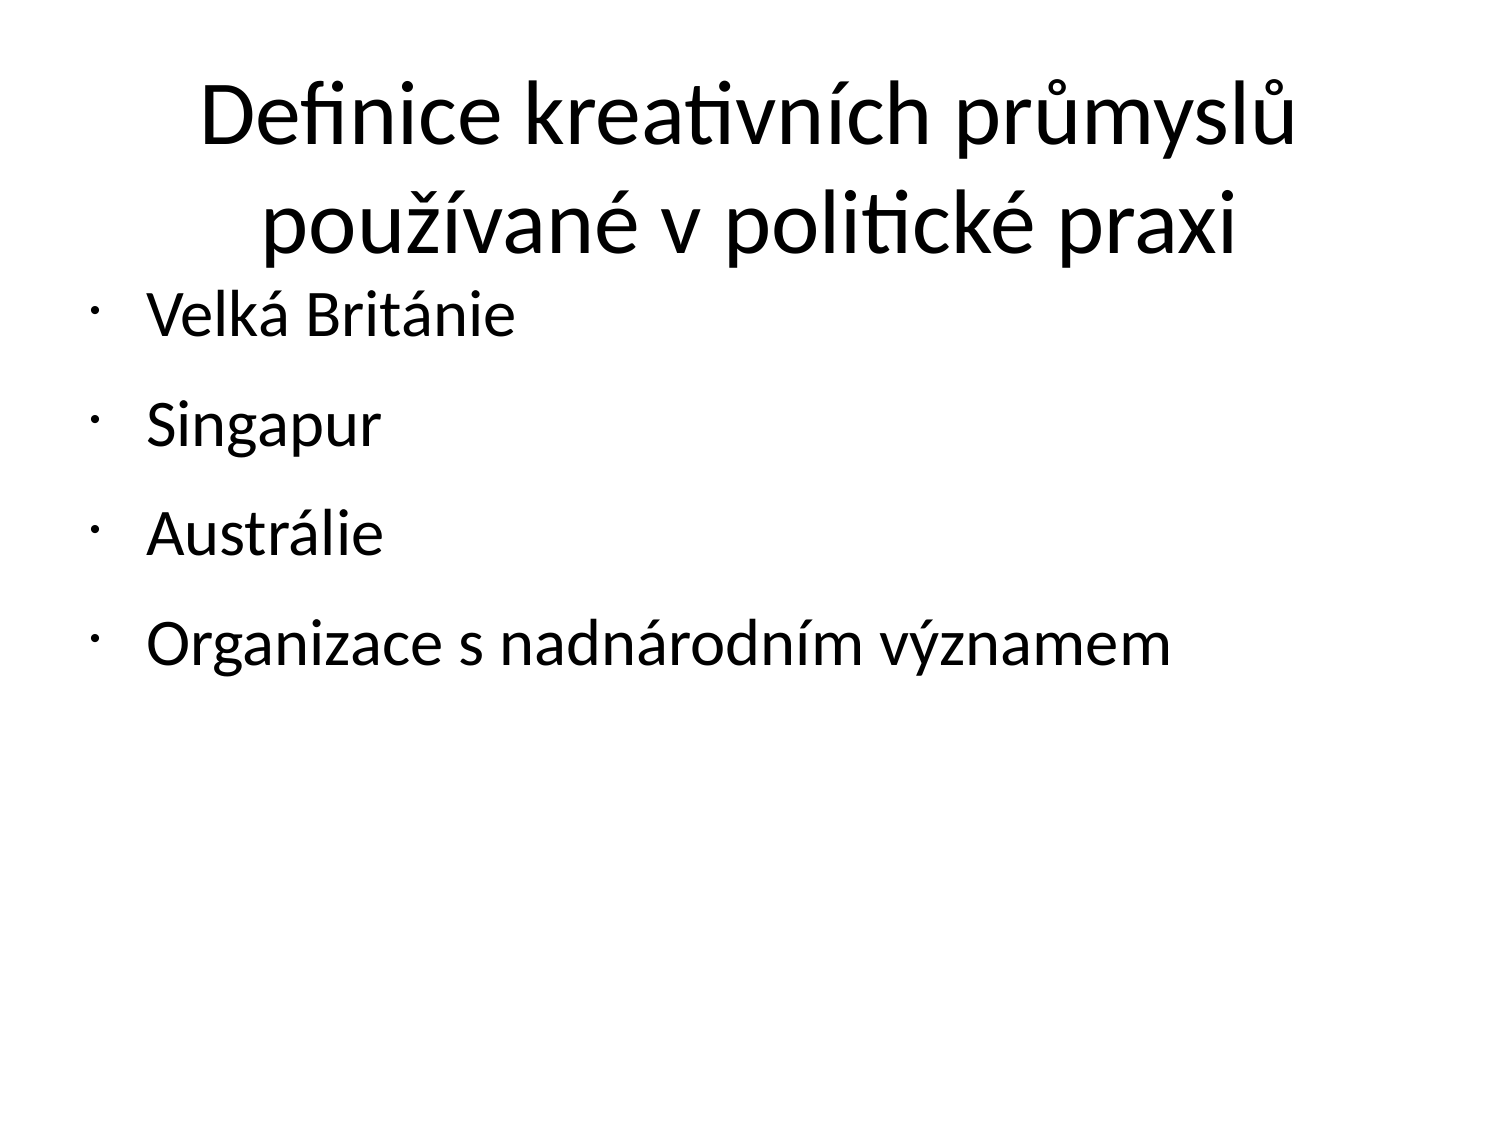

# Definice kreativních průmyslů používané v politické praxi
Velká Británie
Singapur
Austrálie
Organizace s nadnárodním významem